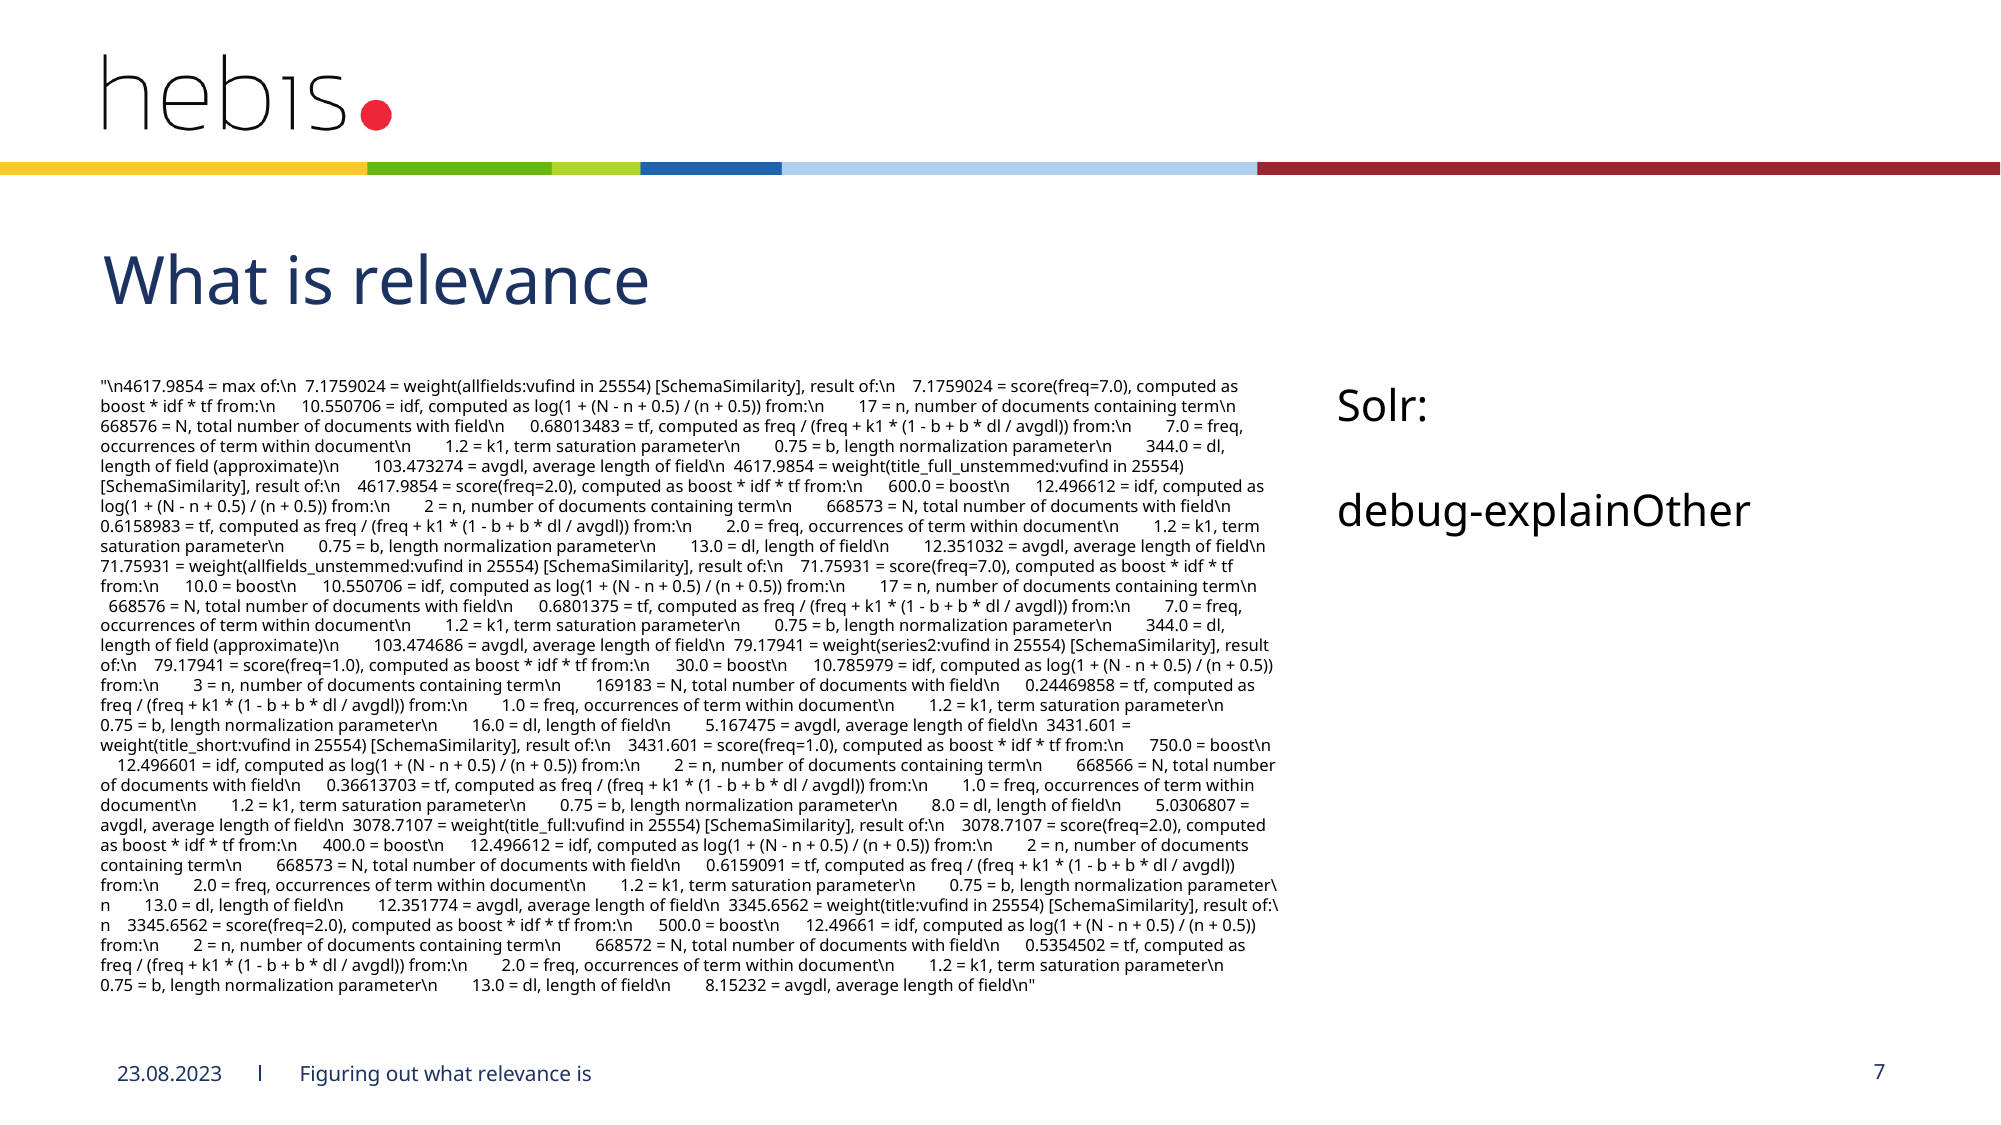

What is relevance
"\n4617.9854 = max of:\n 7.1759024 = weight(allfields:vufind in 25554) [SchemaSimilarity], result of:\n 7.1759024 = score(freq=7.0), computed as boost * idf * tf from:\n 10.550706 = idf, computed as log(1 + (N - n + 0.5) / (n + 0.5)) from:\n 17 = n, number of documents containing term\n 668576 = N, total number of documents with field\n 0.68013483 = tf, computed as freq / (freq + k1 * (1 - b + b * dl / avgdl)) from:\n 7.0 = freq, occurrences of term within document\n 1.2 = k1, term saturation parameter\n 0.75 = b, length normalization parameter\n 344.0 = dl, length of field (approximate)\n 103.473274 = avgdl, average length of field\n 4617.9854 = weight(title_full_unstemmed:vufind in 25554) [SchemaSimilarity], result of:\n 4617.9854 = score(freq=2.0), computed as boost * idf * tf from:\n 600.0 = boost\n 12.496612 = idf, computed as log(1 + (N - n + 0.5) / (n + 0.5)) from:\n 2 = n, number of documents containing term\n 668573 = N, total number of documents with field\n 0.6158983 = tf, computed as freq / (freq + k1 * (1 - b + b * dl / avgdl)) from:\n 2.0 = freq, occurrences of term within document\n 1.2 = k1, term saturation parameter\n 0.75 = b, length normalization parameter\n 13.0 = dl, length of field\n 12.351032 = avgdl, average length of field\n 71.75931 = weight(allfields_unstemmed:vufind in 25554) [SchemaSimilarity], result of:\n 71.75931 = score(freq=7.0), computed as boost * idf * tf from:\n 10.0 = boost\n 10.550706 = idf, computed as log(1 + (N - n + 0.5) / (n + 0.5)) from:\n 17 = n, number of documents containing term\n 668576 = N, total number of documents with field\n 0.6801375 = tf, computed as freq / (freq + k1 * (1 - b + b * dl / avgdl)) from:\n 7.0 = freq, occurrences of term within document\n 1.2 = k1, term saturation parameter\n 0.75 = b, length normalization parameter\n 344.0 = dl, length of field (approximate)\n 103.474686 = avgdl, average length of field\n 79.17941 = weight(series2:vufind in 25554) [SchemaSimilarity], result of:\n 79.17941 = score(freq=1.0), computed as boost * idf * tf from:\n 30.0 = boost\n 10.785979 = idf, computed as log(1 + (N - n + 0.5) / (n + 0.5)) from:\n 3 = n, number of documents containing term\n 169183 = N, total number of documents with field\n 0.24469858 = tf, computed as freq / (freq + k1 * (1 - b + b * dl / avgdl)) from:\n 1.0 = freq, occurrences of term within document\n 1.2 = k1, term saturation parameter\n 0.75 = b, length normalization parameter\n 16.0 = dl, length of field\n 5.167475 = avgdl, average length of field\n 3431.601 = weight(title_short:vufind in 25554) [SchemaSimilarity], result of:\n 3431.601 = score(freq=1.0), computed as boost * idf * tf from:\n 750.0 = boost\n 12.496601 = idf, computed as log(1 + (N - n + 0.5) / (n + 0.5)) from:\n 2 = n, number of documents containing term\n 668566 = N, total number of documents with field\n 0.36613703 = tf, computed as freq / (freq + k1 * (1 - b + b * dl / avgdl)) from:\n 1.0 = freq, occurrences of term within document\n 1.2 = k1, term saturation parameter\n 0.75 = b, length normalization parameter\n 8.0 = dl, length of field\n 5.0306807 = avgdl, average length of field\n 3078.7107 = weight(title_full:vufind in 25554) [SchemaSimilarity], result of:\n 3078.7107 = score(freq=2.0), computed as boost * idf * tf from:\n 400.0 = boost\n 12.496612 = idf, computed as log(1 + (N - n + 0.5) / (n + 0.5)) from:\n 2 = n, number of documents containing term\n 668573 = N, total number of documents with field\n 0.6159091 = tf, computed as freq / (freq + k1 * (1 - b + b * dl / avgdl)) from:\n 2.0 = freq, occurrences of term within document\n 1.2 = k1, term saturation parameter\n 0.75 = b, length normalization parameter\n 13.0 = dl, length of field\n 12.351774 = avgdl, average length of field\n 3345.6562 = weight(title:vufind in 25554) [SchemaSimilarity], result of:\n 3345.6562 = score(freq=2.0), computed as boost * idf * tf from:\n 500.0 = boost\n 12.49661 = idf, computed as log(1 + (N - n + 0.5) / (n + 0.5)) from:\n 2 = n, number of documents containing term\n 668572 = N, total number of documents with field\n 0.5354502 = tf, computed as freq / (freq + k1 * (1 - b + b * dl / avgdl)) from:\n 2.0 = freq, occurrences of term within document\n 1.2 = k1, term saturation parameter\n 0.75 = b, length normalization parameter\n 13.0 = dl, length of field\n 8.15232 = avgdl, average length of field\n"
# Solr:
debug-explainOther
23.08.2023
Figuring out what relevance is